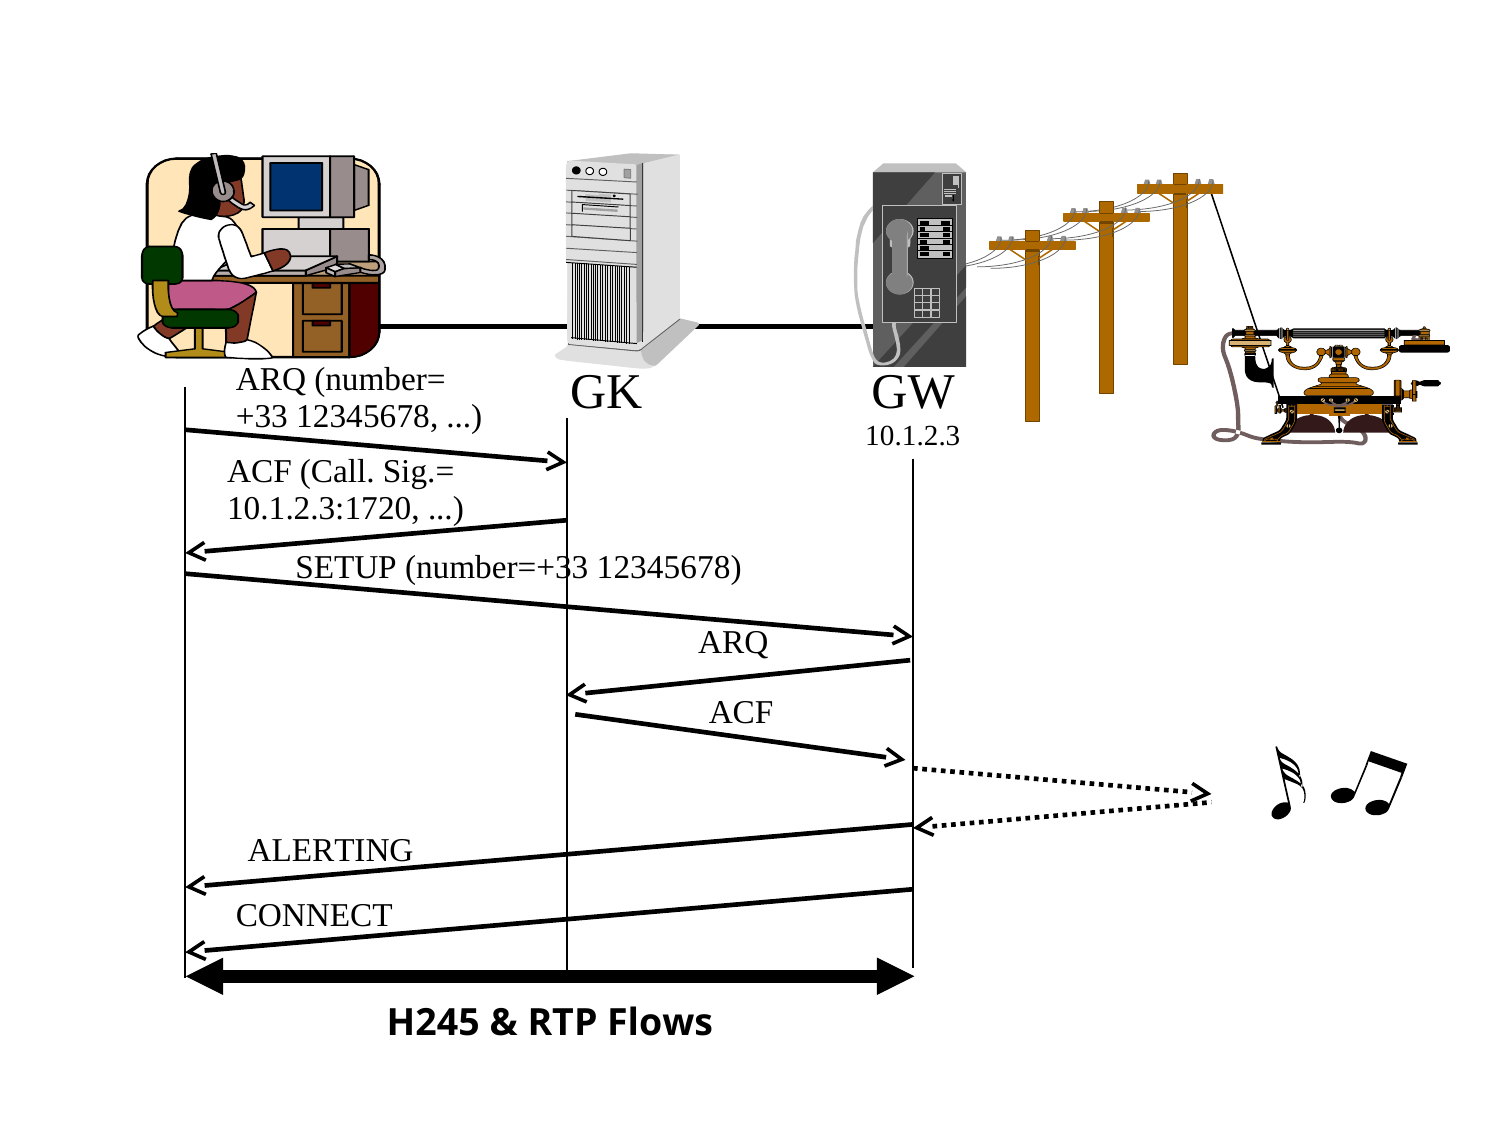

GK
GW
10.1.2.3
ARQ (number=
+33 12345678, ...)
ACF (Call. Sig.=
10.1.2.3:1720, ...)
SETUP (number=+33 12345678)
ARQ
ACF
ALERTING
CONNECT
H245 & RTP Flows